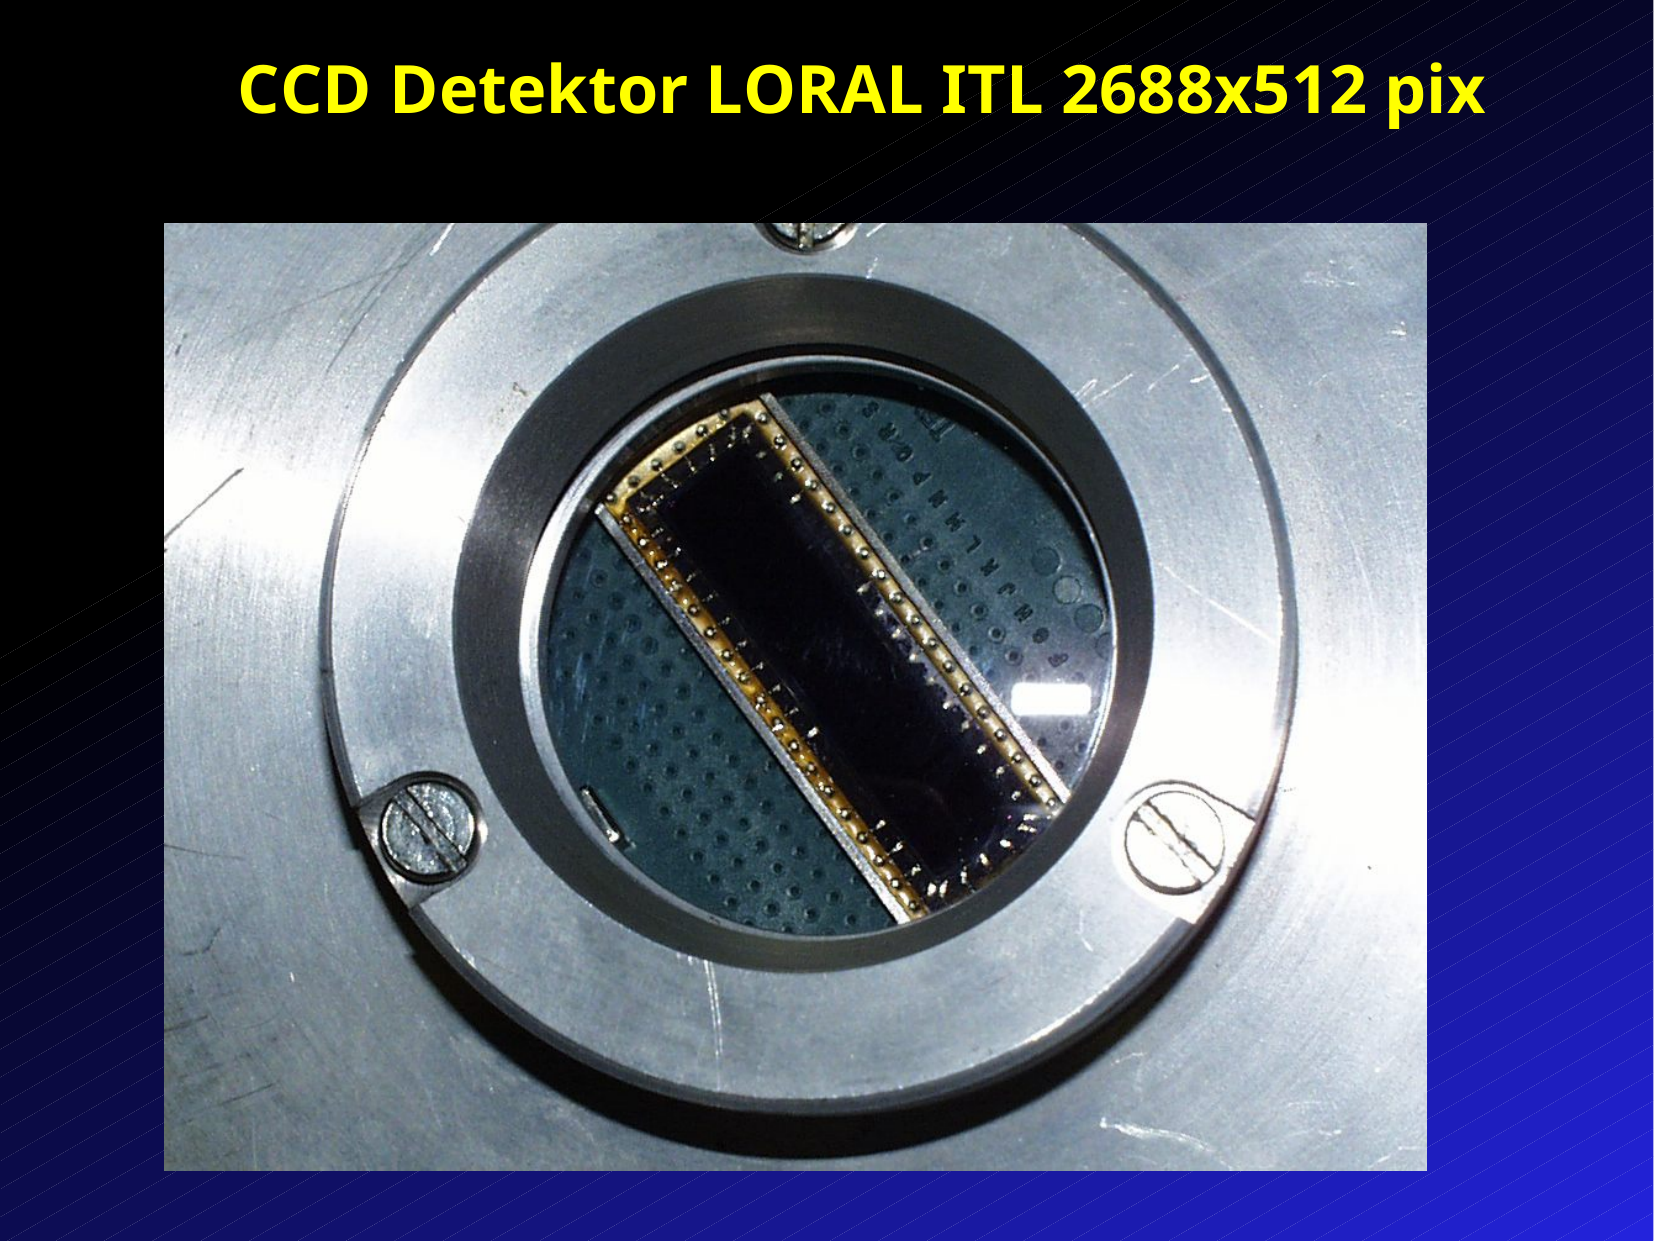

# CCD Detektor LORAL ITL 2688x512 pix